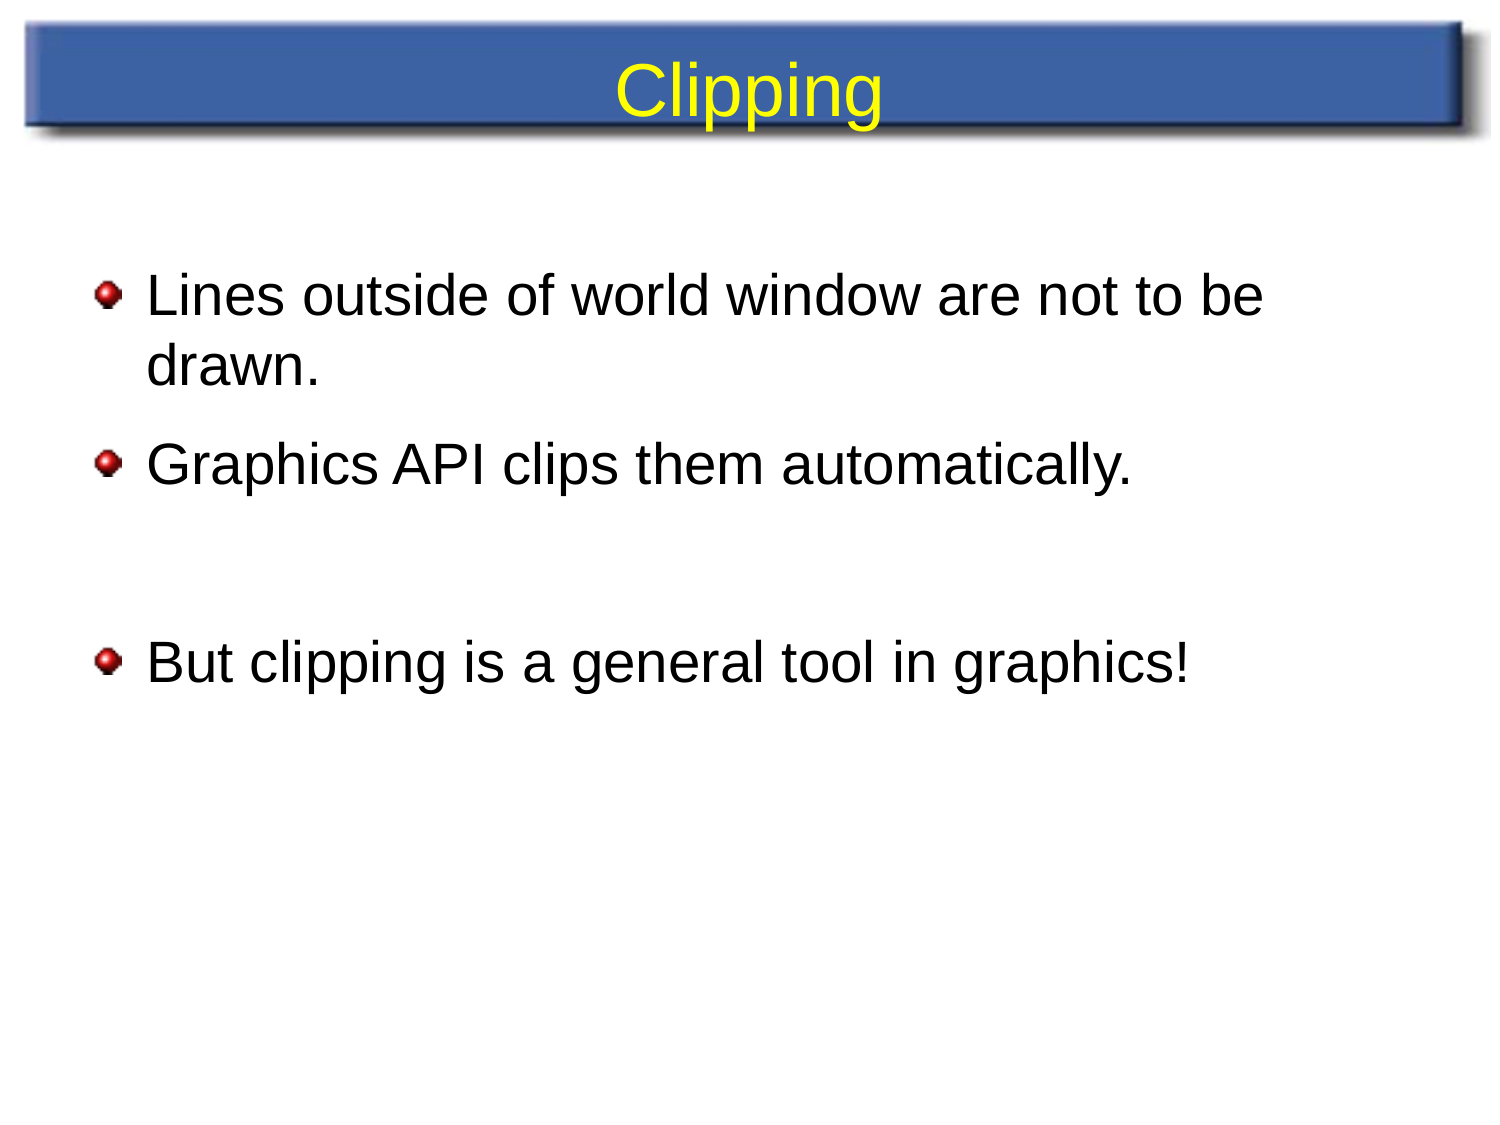

# Clipping
Lines outside of world window are not to be drawn.
Graphics API clips them automatically.
But clipping is a general tool in graphics!